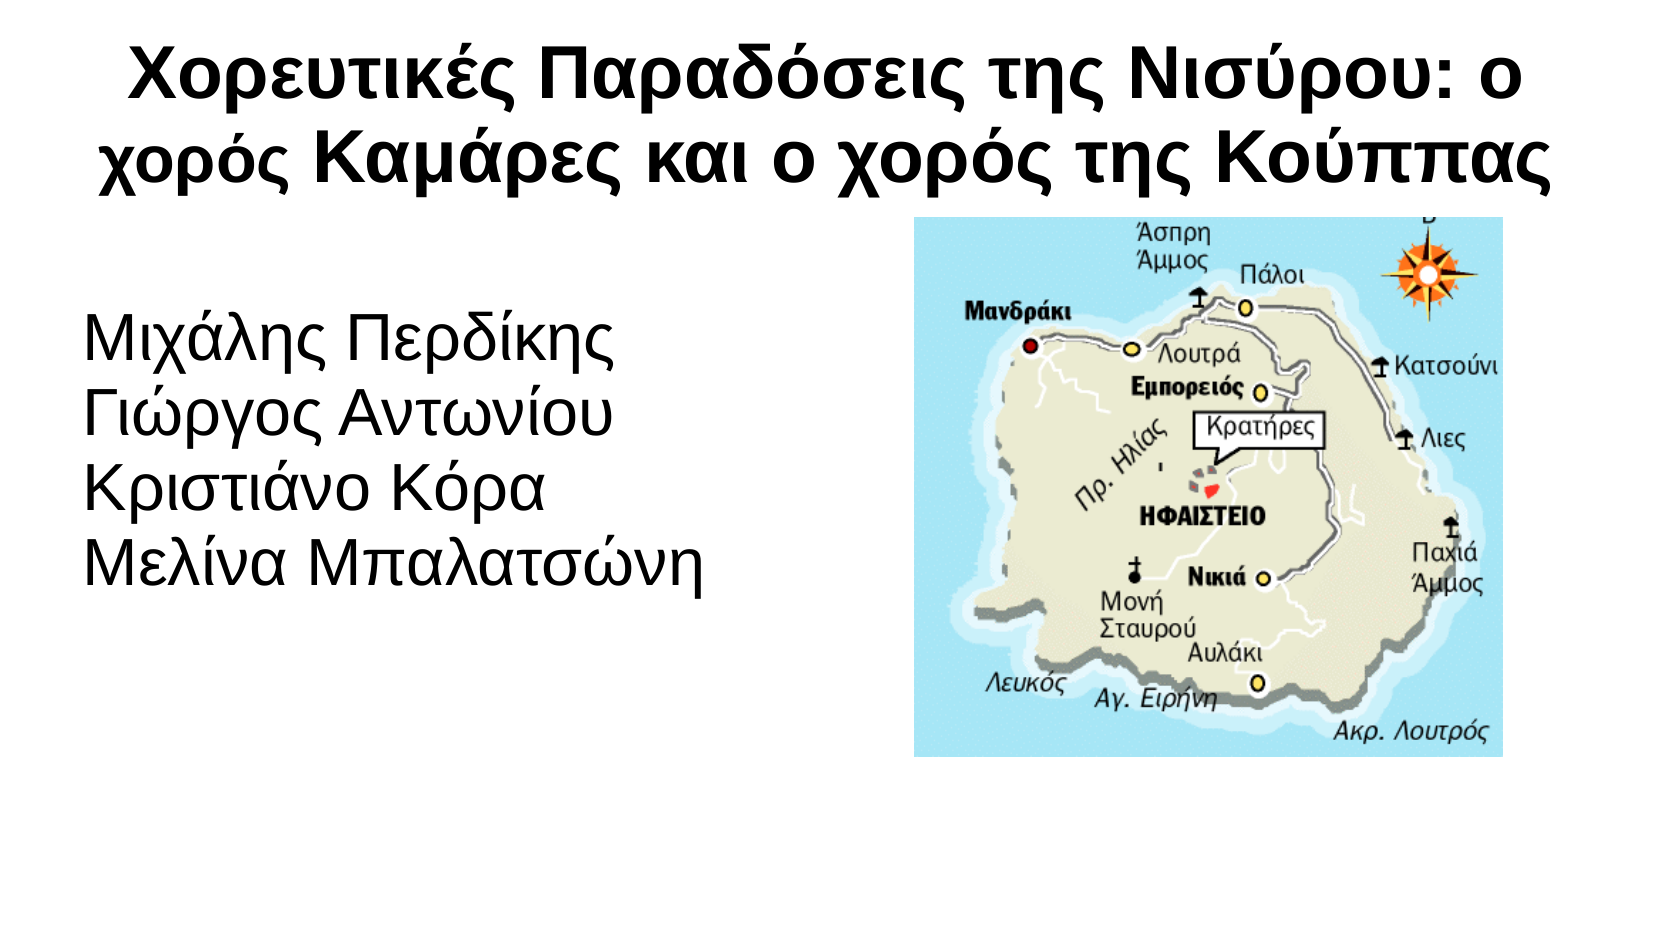

# Χορευτικές Παραδόσεις της Νισύρου: ο χορός Καμάρες και ο χορός της Κούππας
Μιχάλης Περδίκης
Γιώργος Αντωνίου
Κριστιάνο Κόρα
Μελίνα Μπαλατσώνη